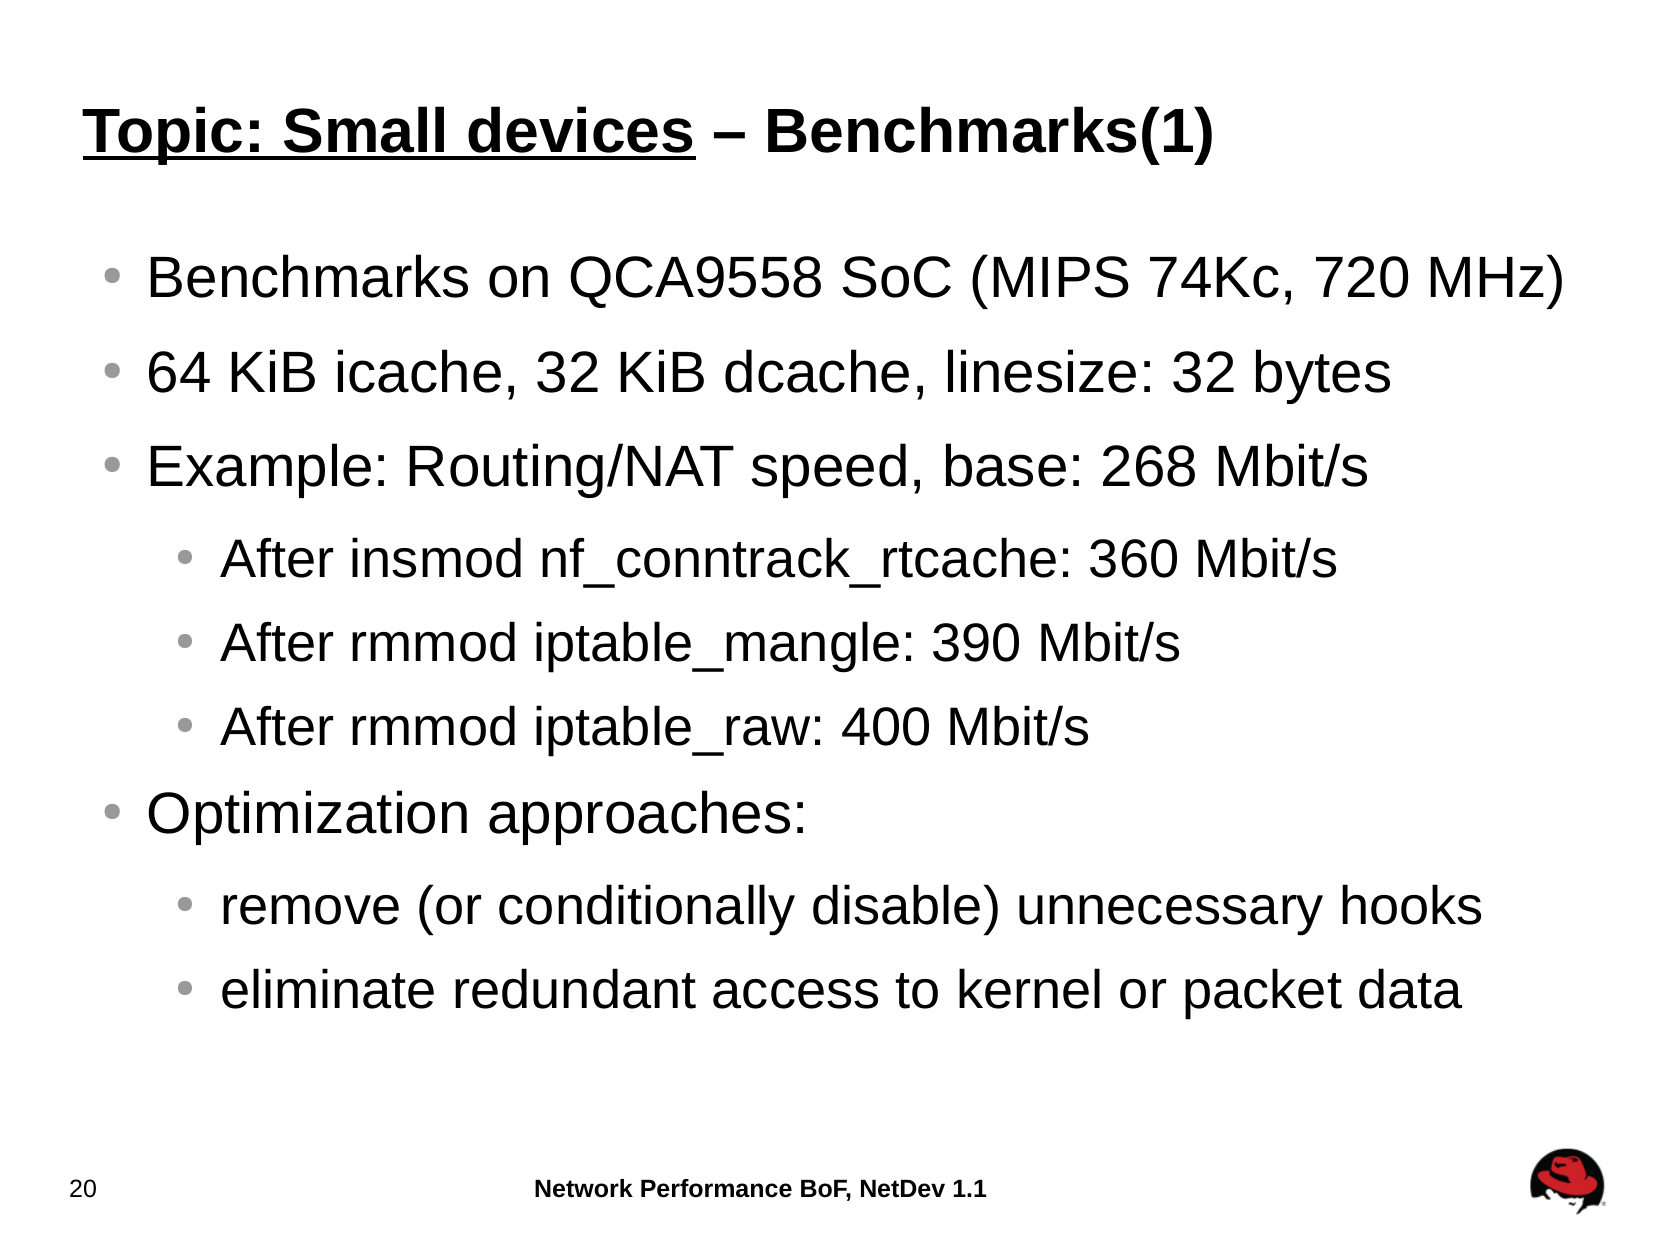

# Topic: Small devices – Benchmarks(1)
Benchmarks on QCA9558 SoC (MIPS 74Kc, 720 MHz)
64 KiB icache, 32 KiB dcache, linesize: 32 bytes
Example: Routing/NAT speed, base: 268 Mbit/s
After insmod nf_conntrack_rtcache: 360 Mbit/s
After rmmod iptable_mangle: 390 Mbit/s
After rmmod iptable_raw: 400 Mbit/s
Optimization approaches:
remove (or conditionally disable) unnecessary hooks
eliminate redundant access to kernel or packet data